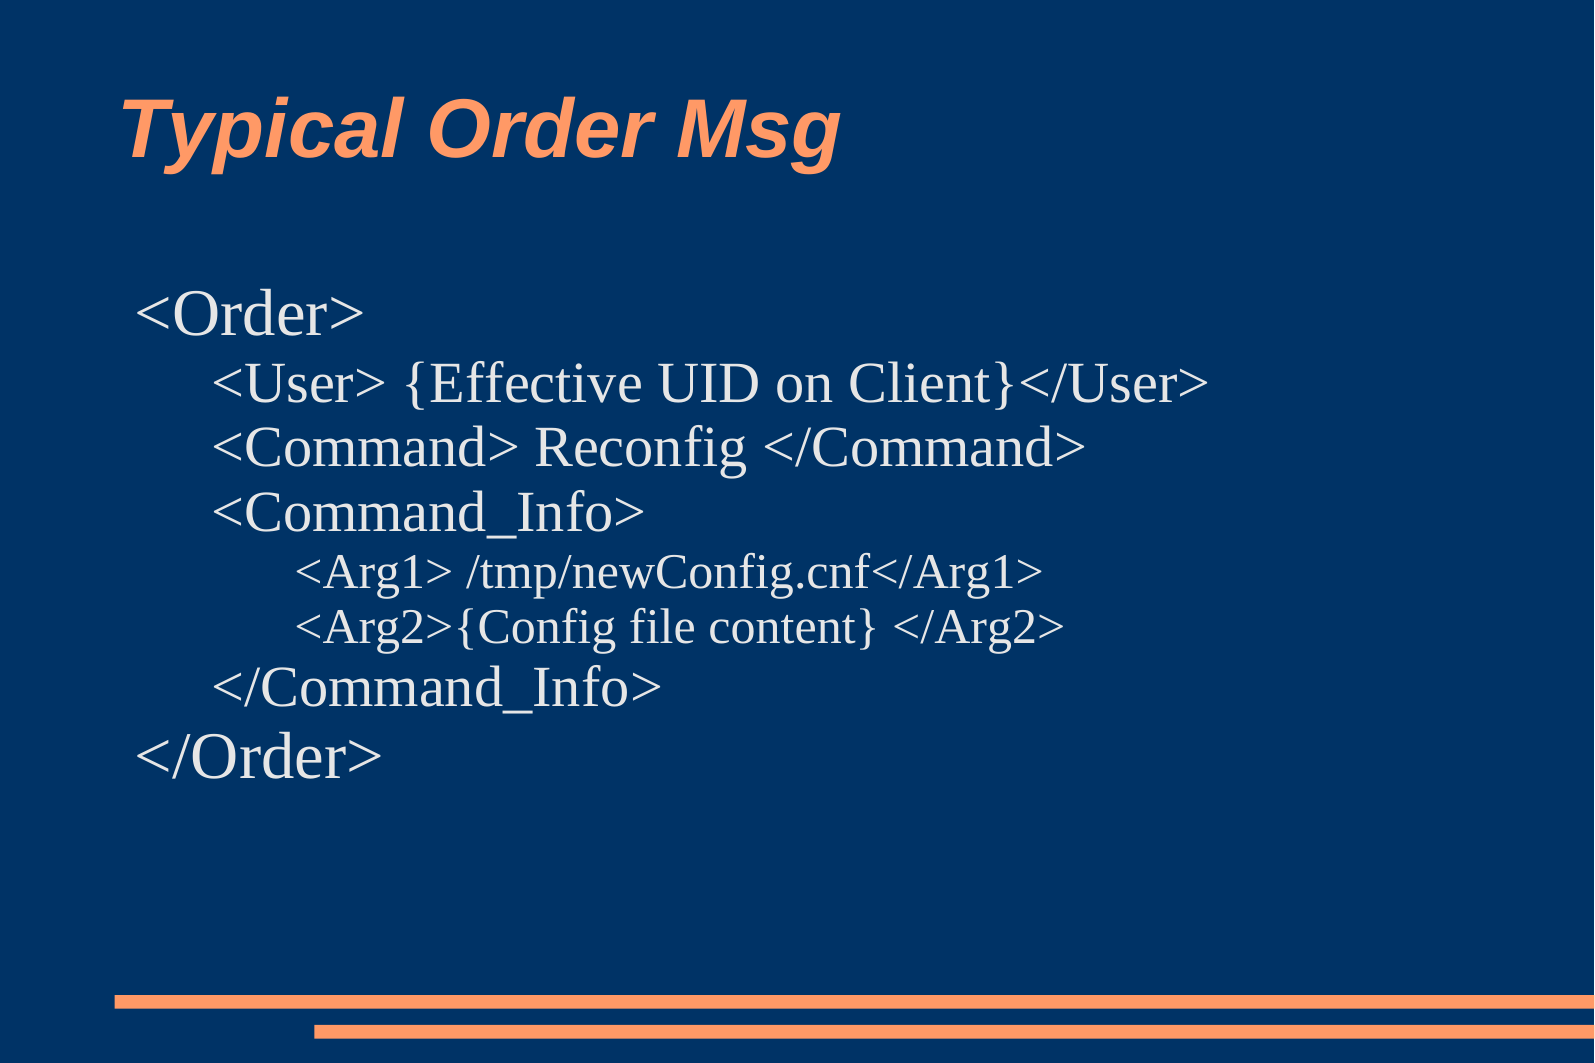

# Typical Order Msg
<Order>
<User> {Effective UID on Client}</User>
<Command> Reconfig </Command>
<Command_Info>
<Arg1> /tmp/newConfig.cnf</Arg1>
<Arg2>{Config file content} </Arg2>
</Command_Info>
</Order>